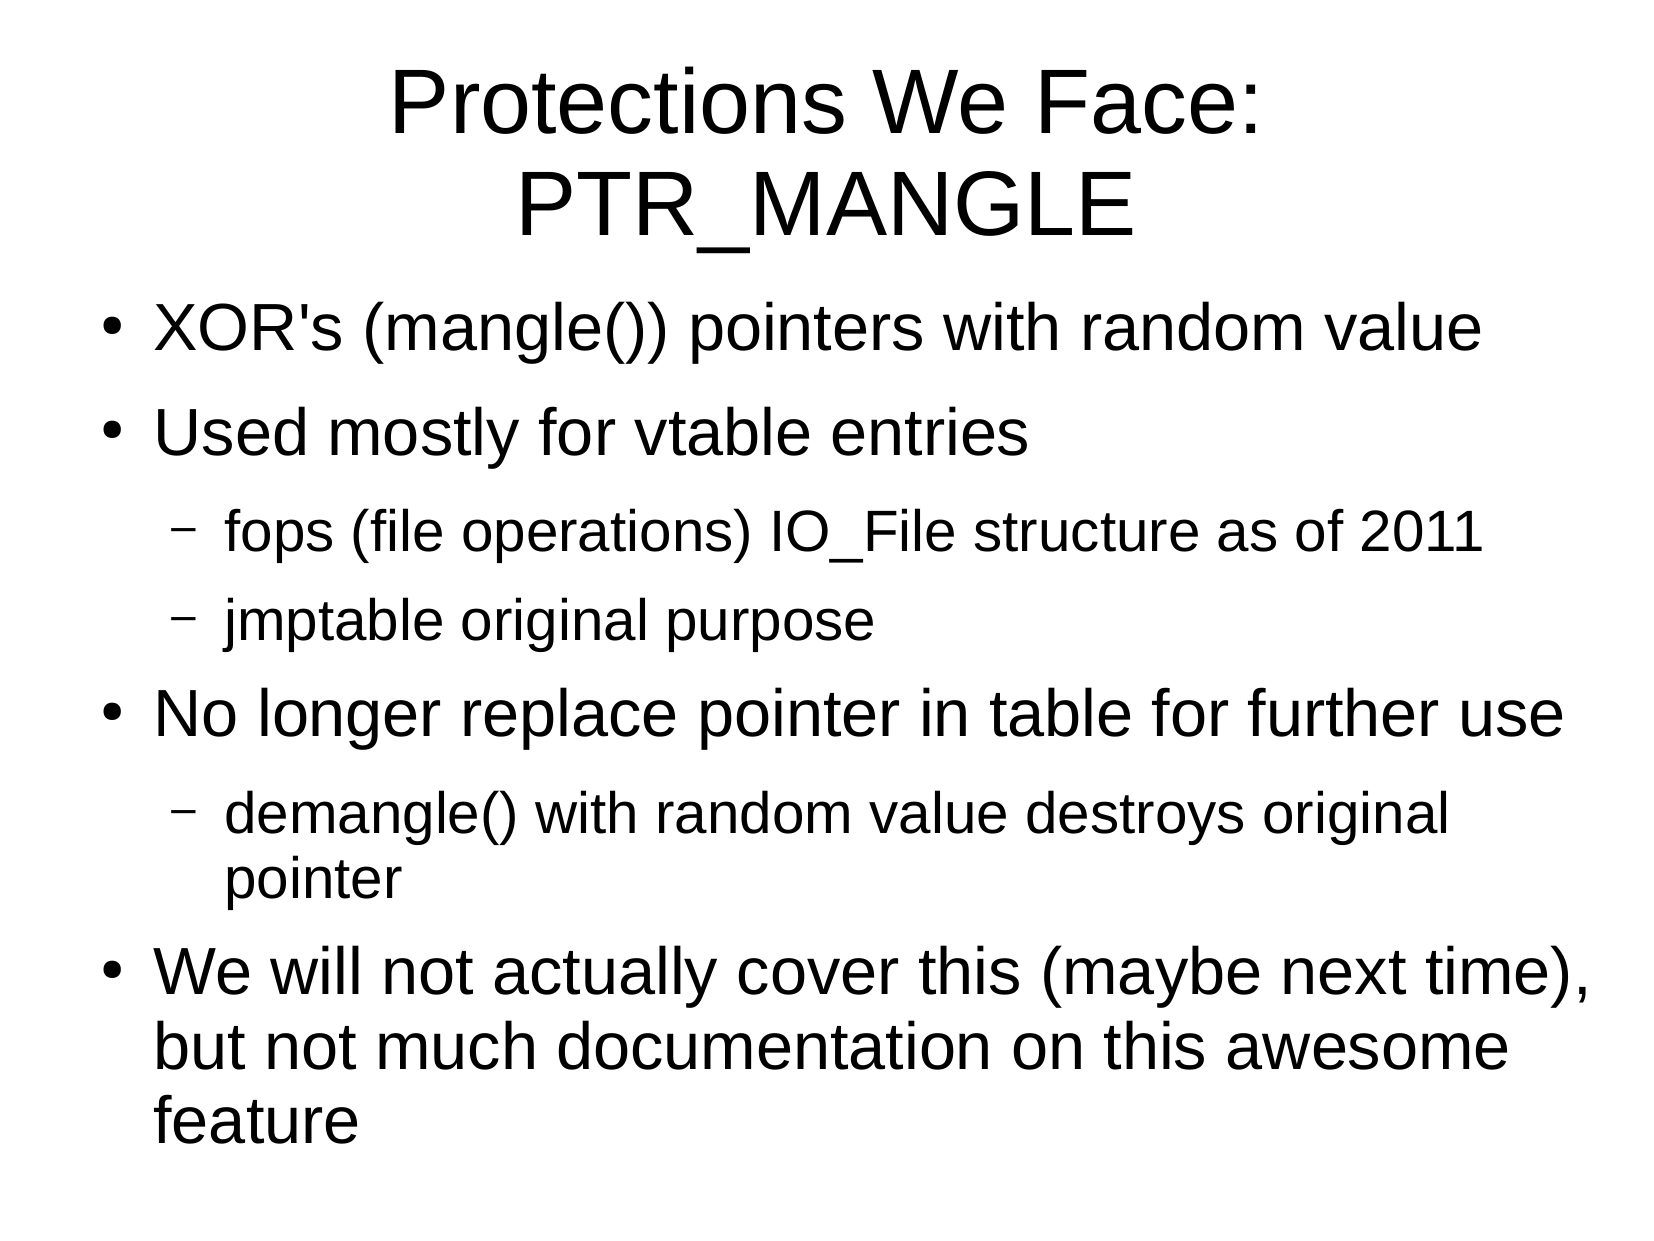

# Protections We Face: PTR_MANGLE
XOR's (mangle()) pointers with random value
Used mostly for vtable entries
fops (file operations) IO_File structure as of 2011
jmptable original purpose
No longer replace pointer in table for further use
demangle() with random value destroys original pointer
We will not actually cover this (maybe next time), but not much documentation on this awesome feature